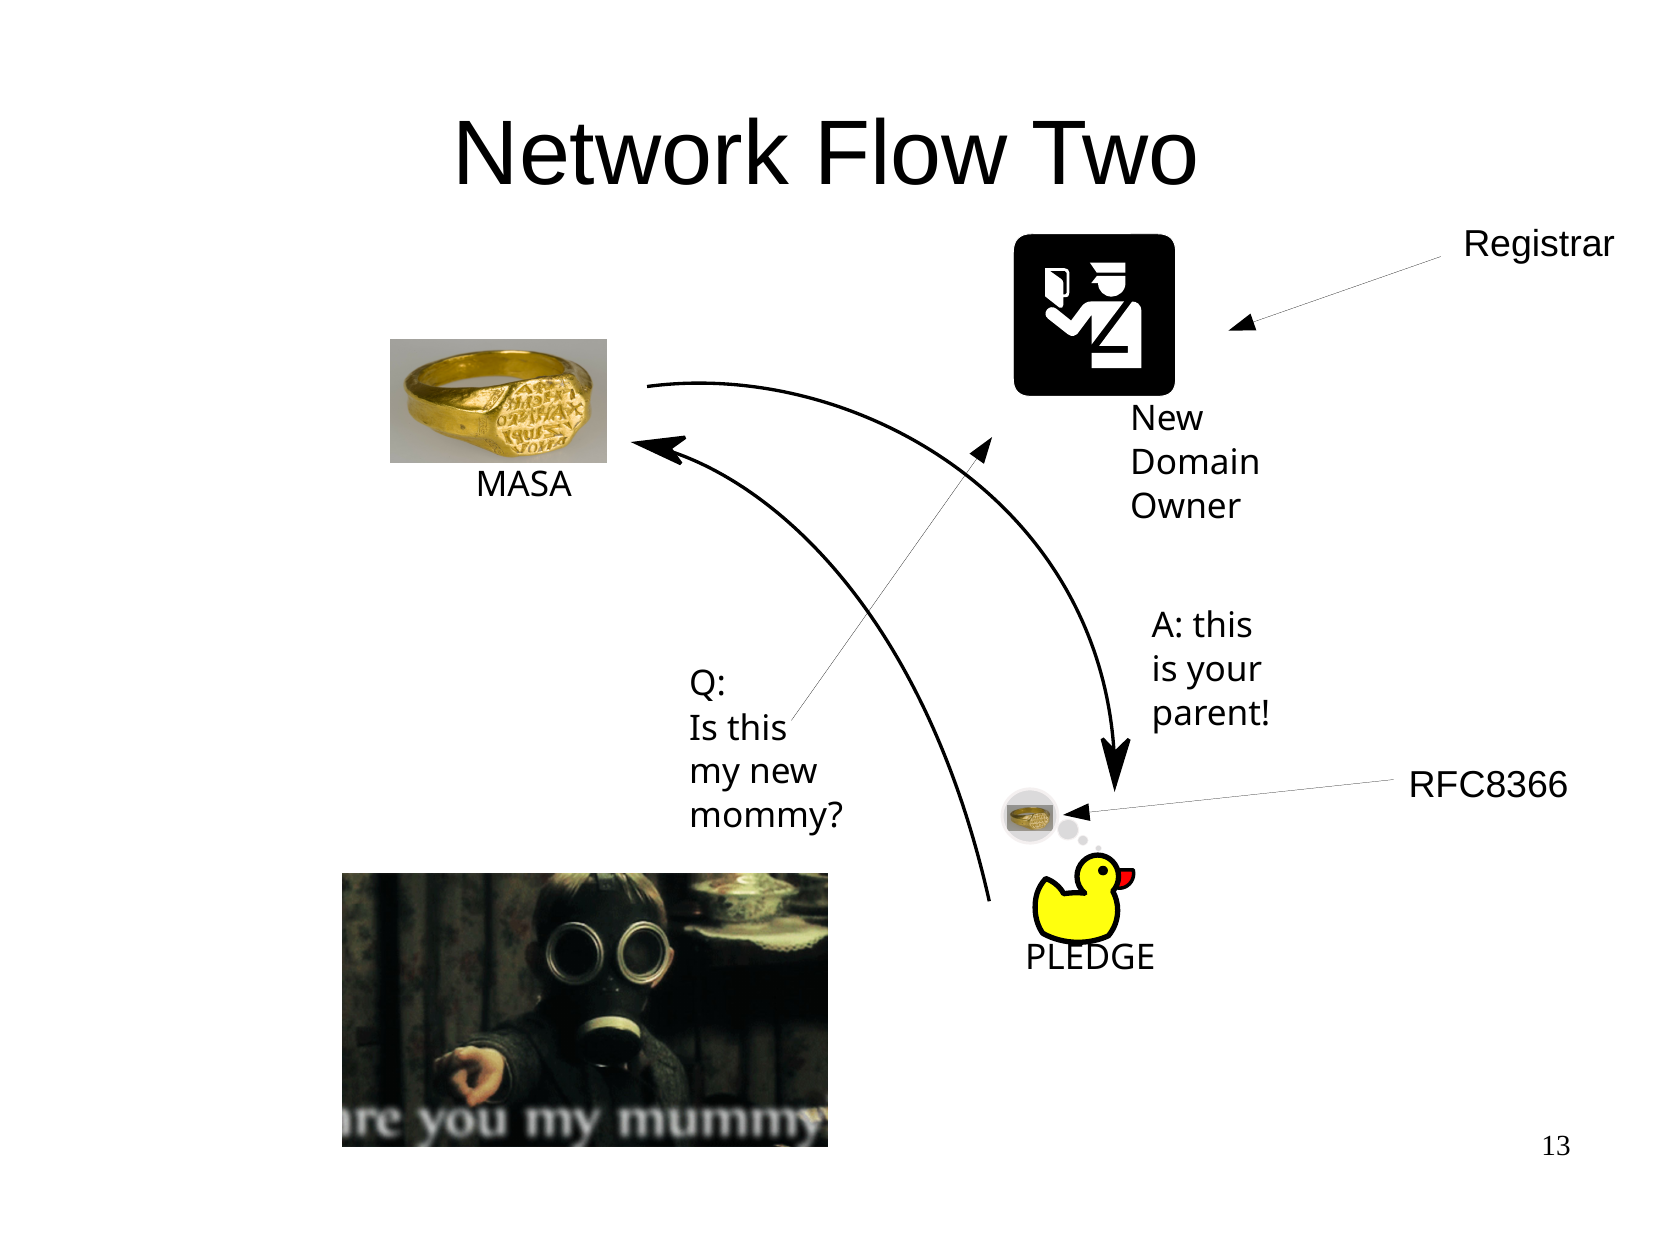

# Network Flow Two
Registrar
RFC8366
13